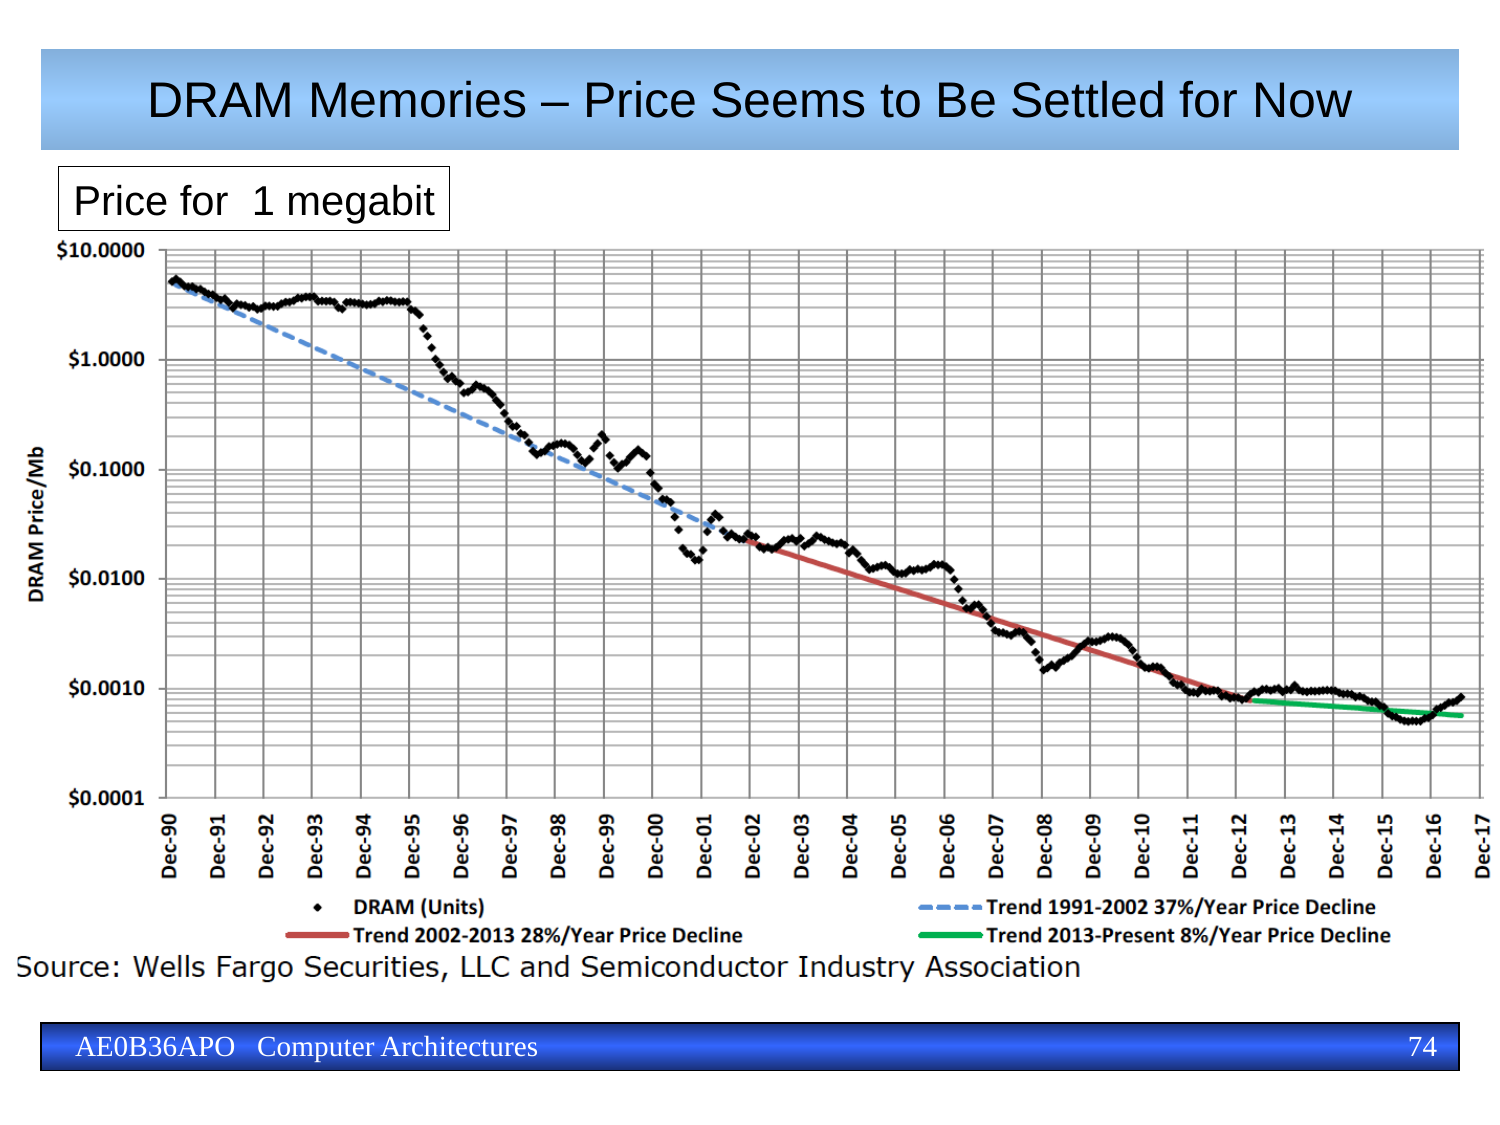

# DRAM Memories – Price Seems to Be Settled for Now
Price for 1 megabit
AE0B36APO Computer Architectures
74